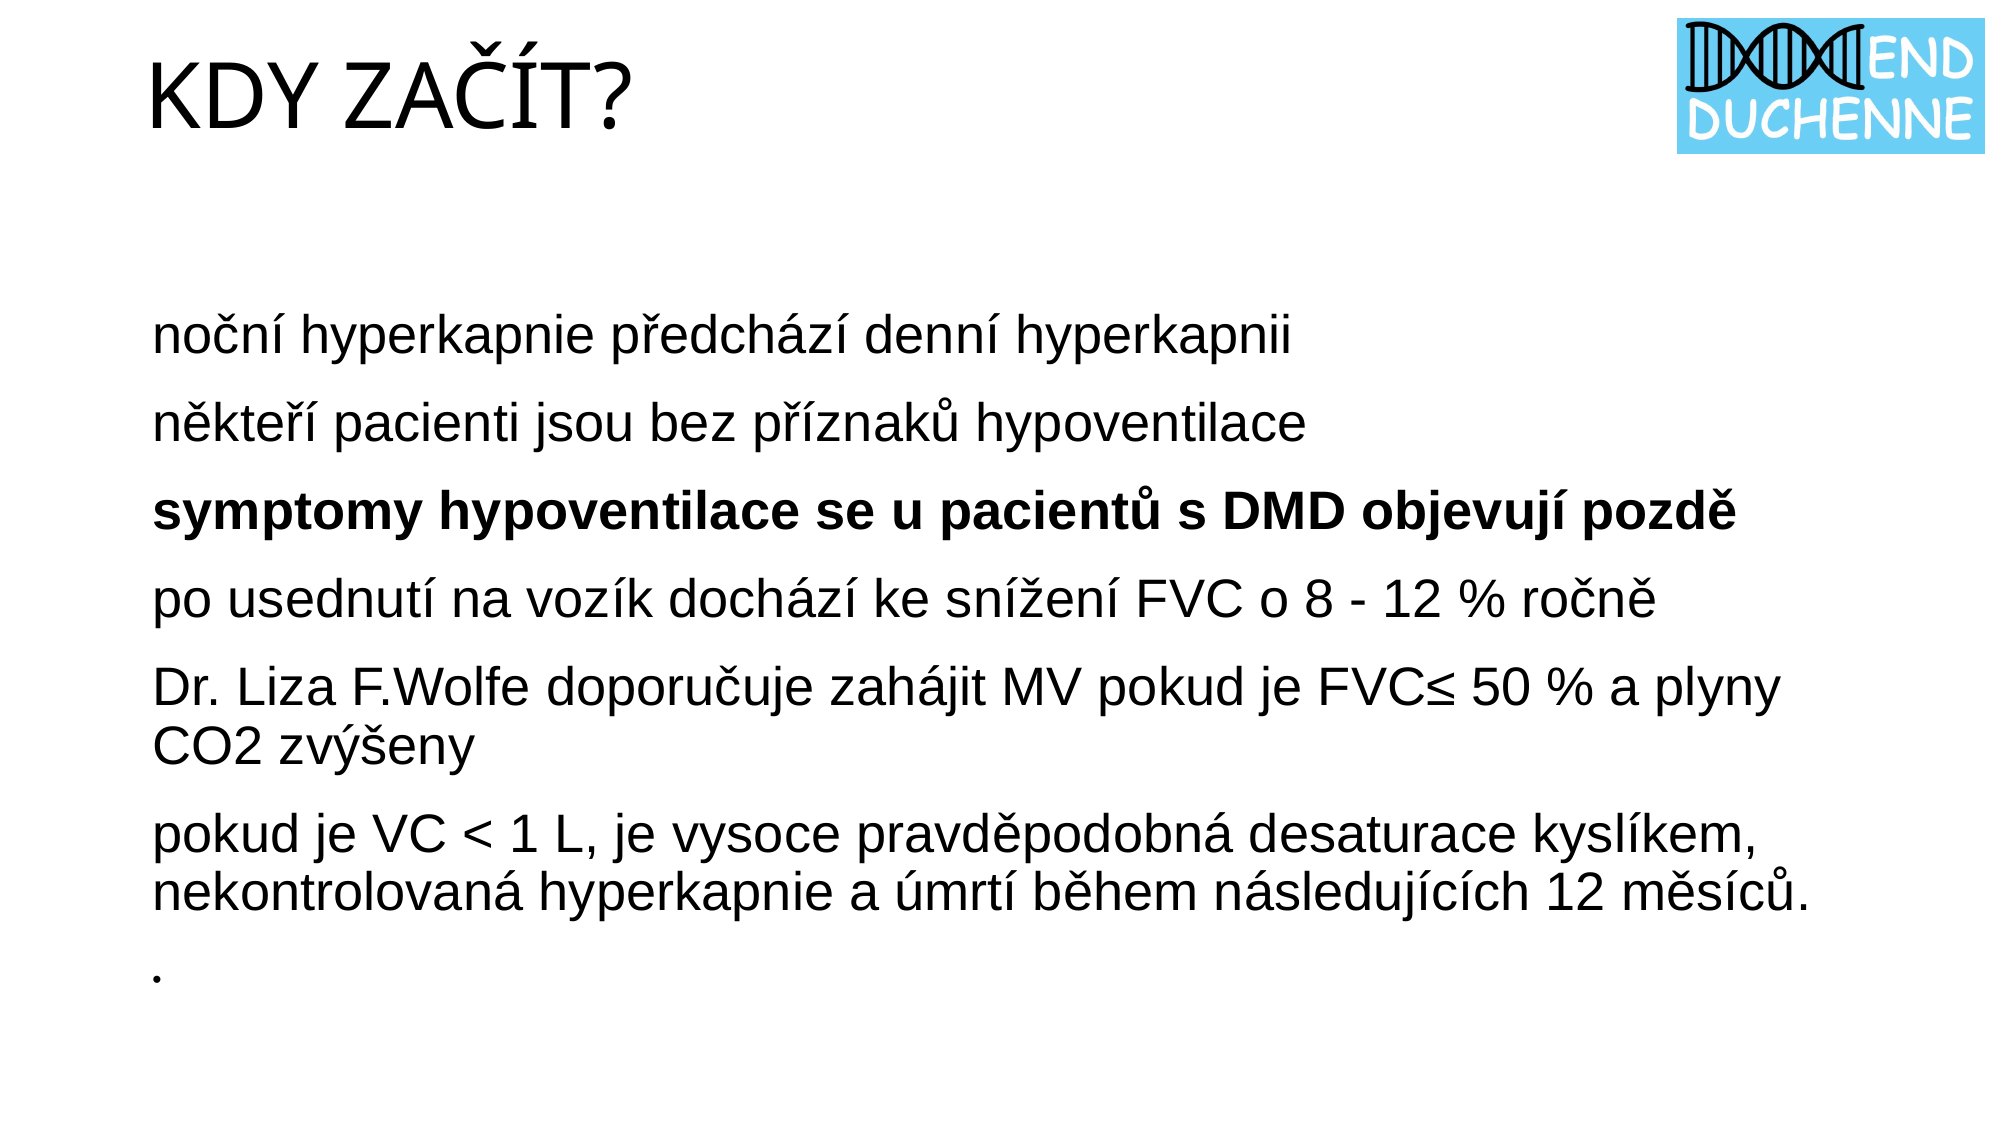

# KDY ZAČÍT?
Click to add text
noční hyperkapnie předchází denní hyperkapnii
někteří pacienti jsou bez příznaků hypoventilace
symptomy hypoventilace se u pacientů s DMD objevují pozdě
po usednutí na vozík dochází ke snížení FVC o 8 - 12 % ročně
Dr. Liza F.Wolfe doporučuje zahájit MV pokud je FVC≤ 50 % a plyny CO2 zvýšeny
pokud je VC < 1 L, je vysoce pravděpodobná desaturace kyslíkem, nekontrolovaná hyperkapnie a úmrtí během následujících 12 měsíců.
Click to add text
Click to add text
Click to add text
Click to add text
Click to add text